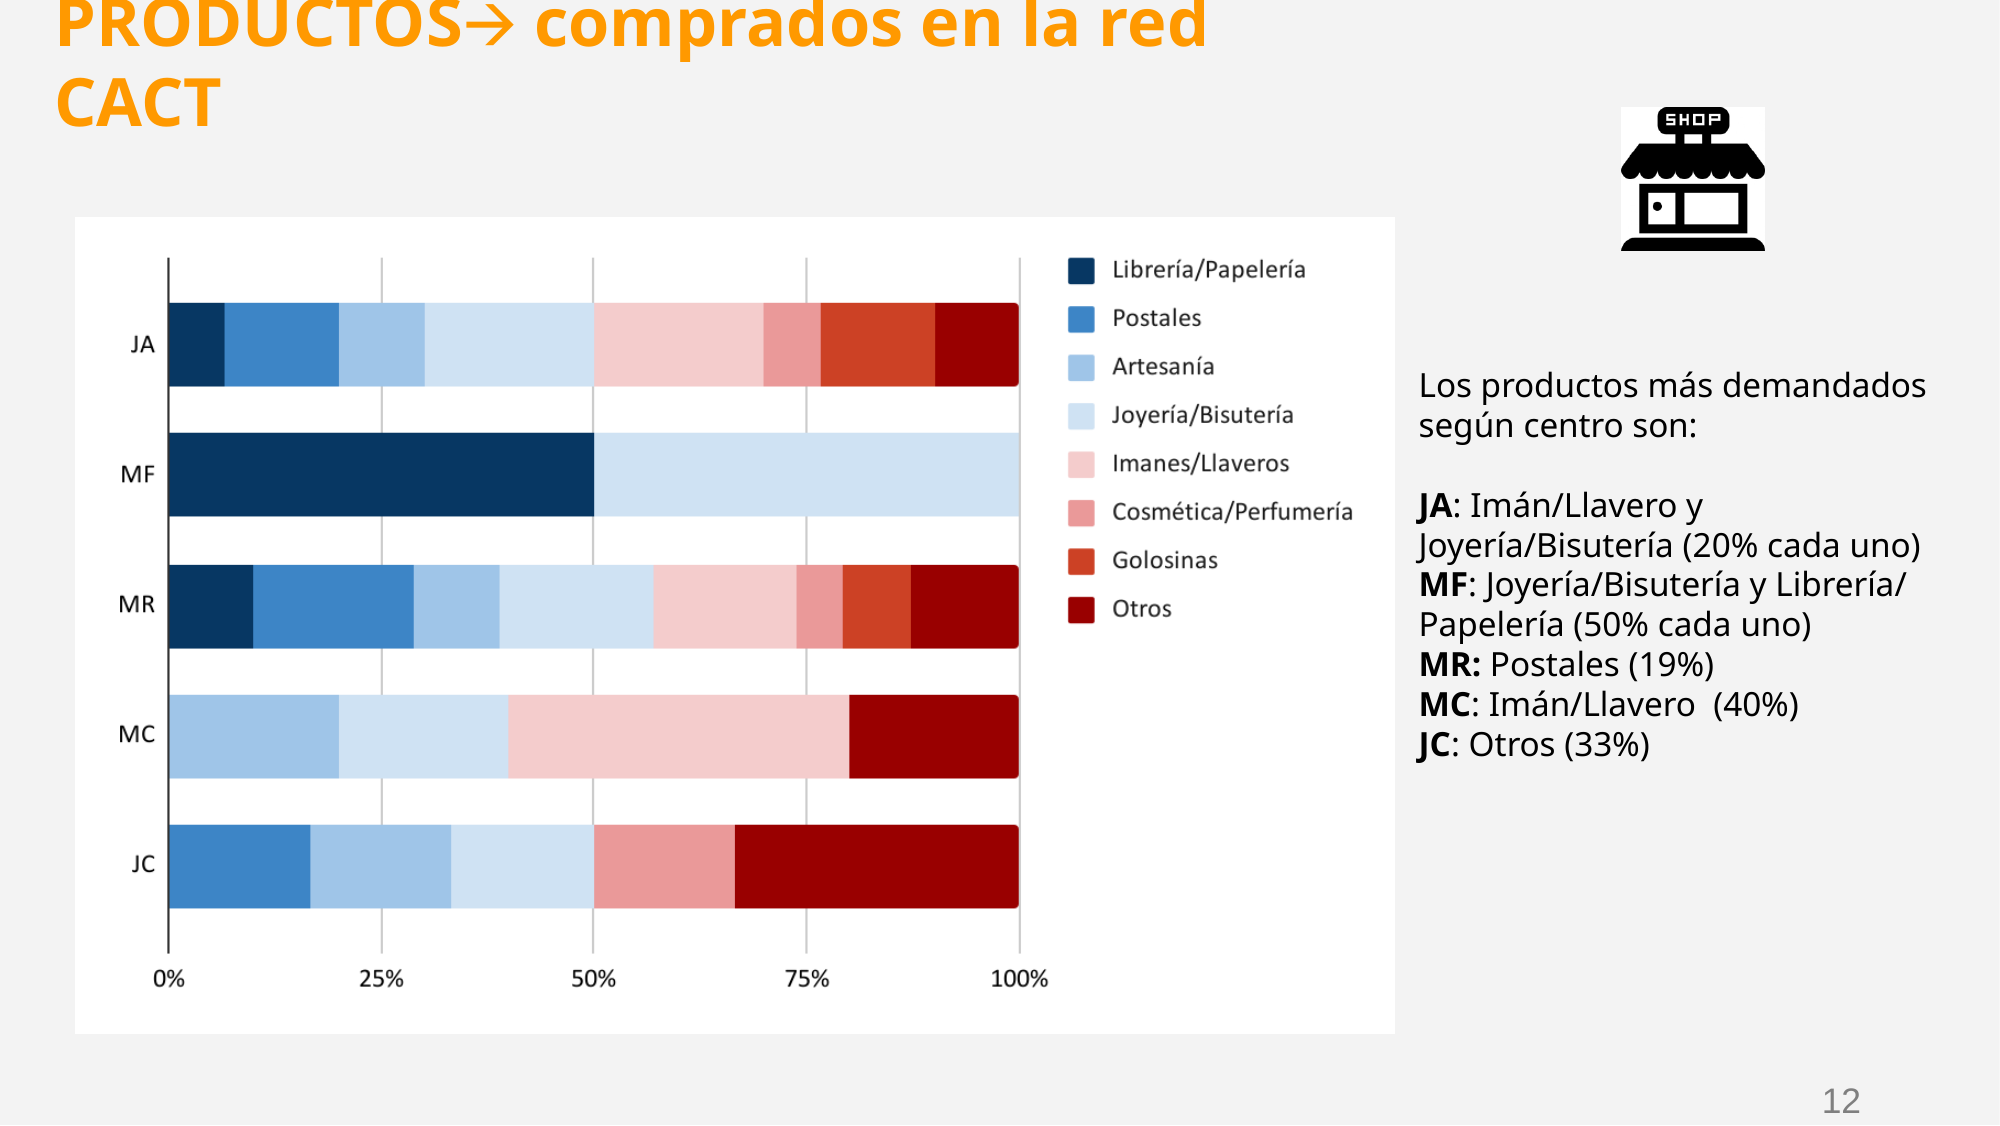

PRODUCTOS🡪 comprados en la red CACT
Los productos más demandados según centro son:
JA: Imán/Llavero y Joyería/Bisutería (20% cada uno)
MF: Joyería/Bisutería y Librería/ Papelería (50% cada uno)
MR: Postales (19%)
MC: Imán/Llavero (40%)
JC: Otros (33%)